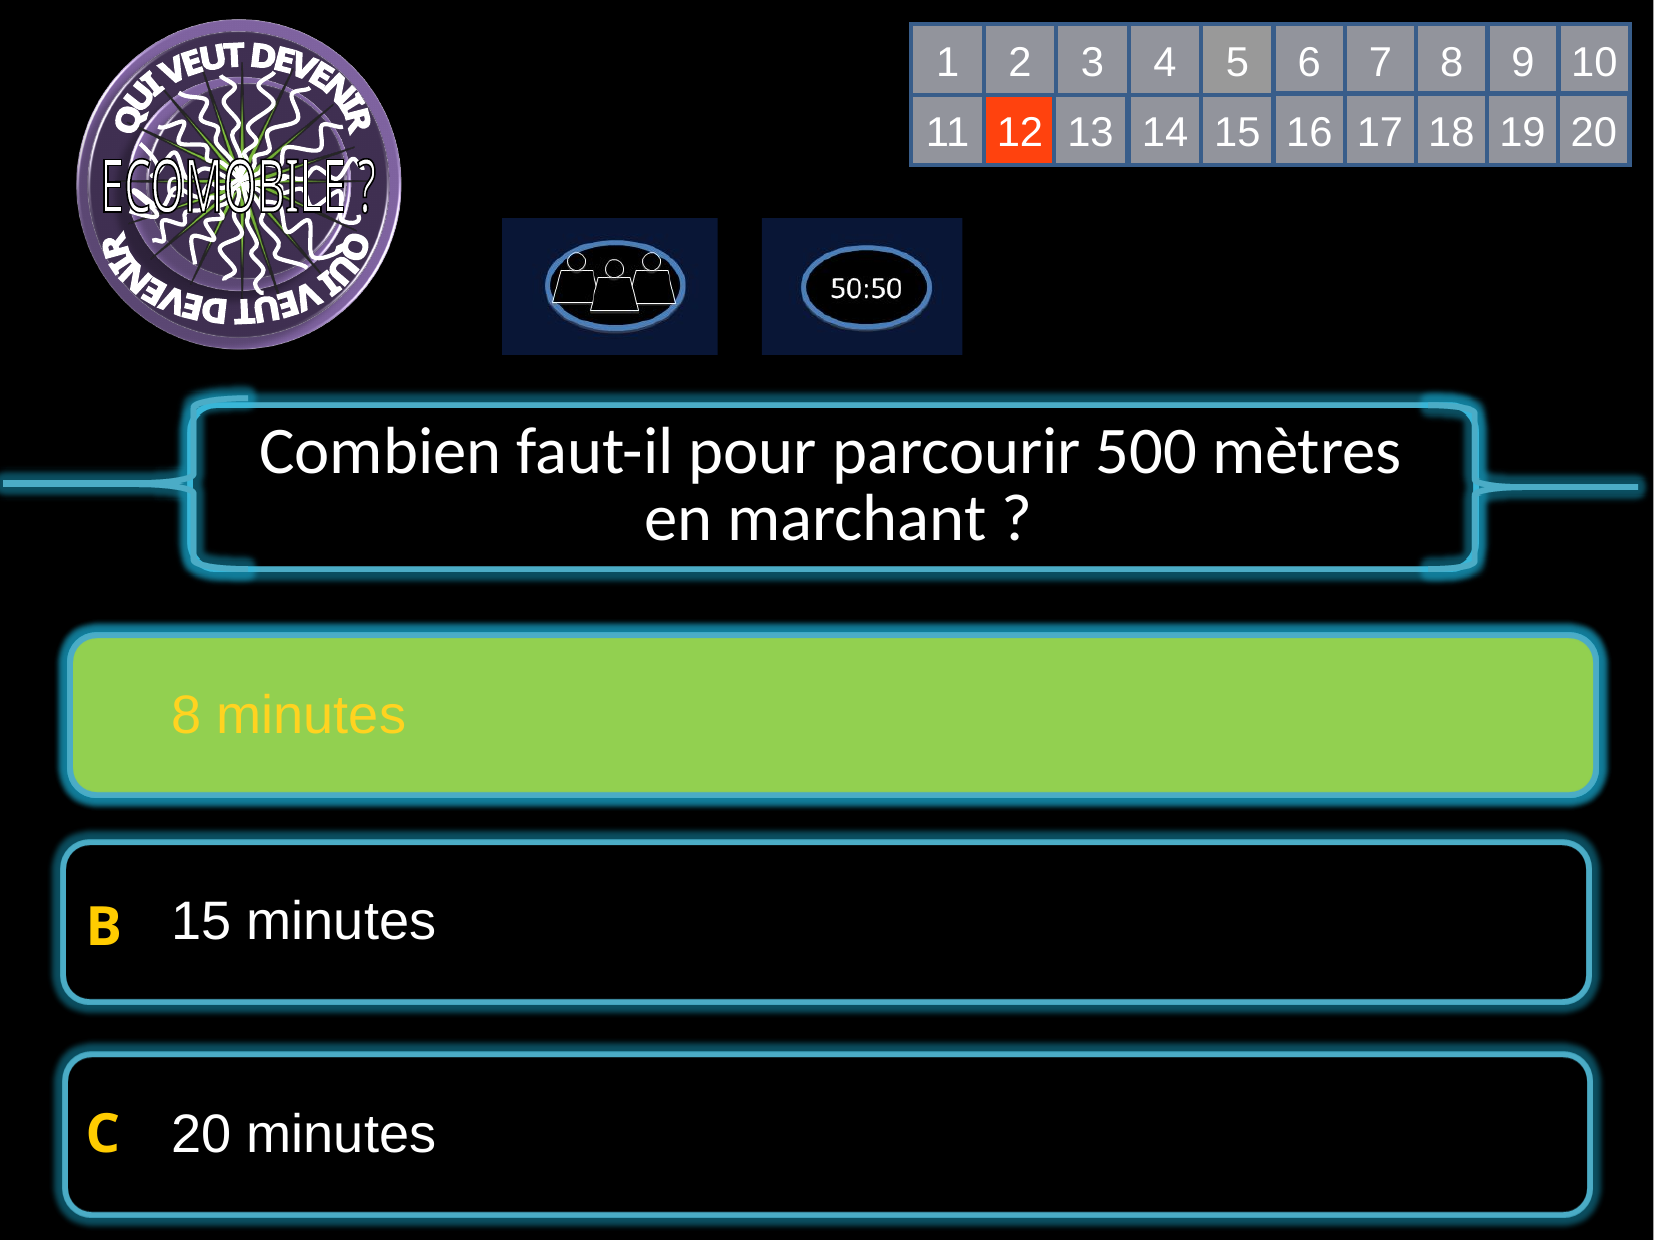

1
2
3
4
5
6
7
8
9
10
16
17
18
19
20
11
12
13
14
15
# Combien faut-il pour parcourir 500 mètres en marchant ?
8 minutes
15 minutes
20 minutes